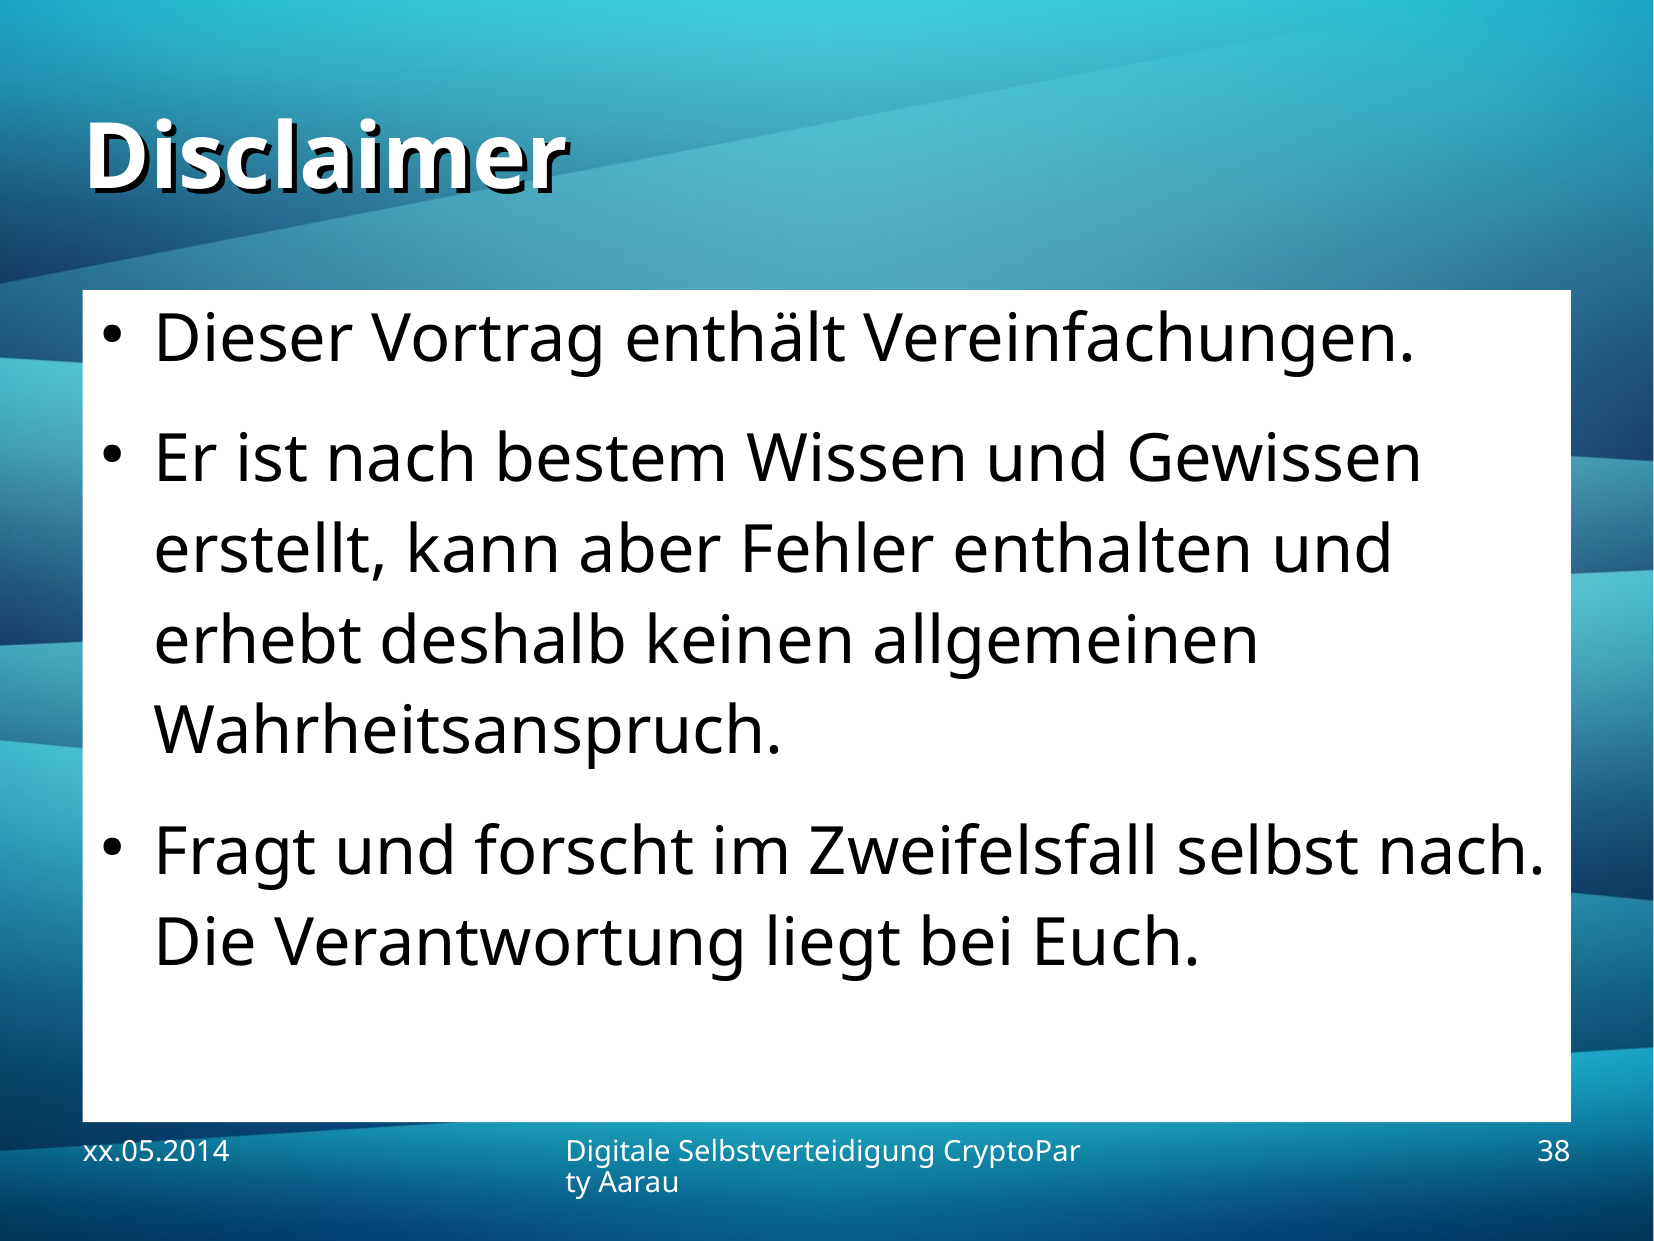

# Disclaimer
Dieser Vortrag enthält Vereinfachungen.
Er ist nach bestem Wissen und Gewissen erstellt, kann aber Fehler enthalten und erhebt deshalb keinen allgemeinen Wahrheitsanspruch.
Fragt und forscht im Zweifelsfall selbst nach. Die Verantwortung liegt bei Euch.
xx.05.2014
Digitale Selbstverteidigung CryptoParty Aarau
38